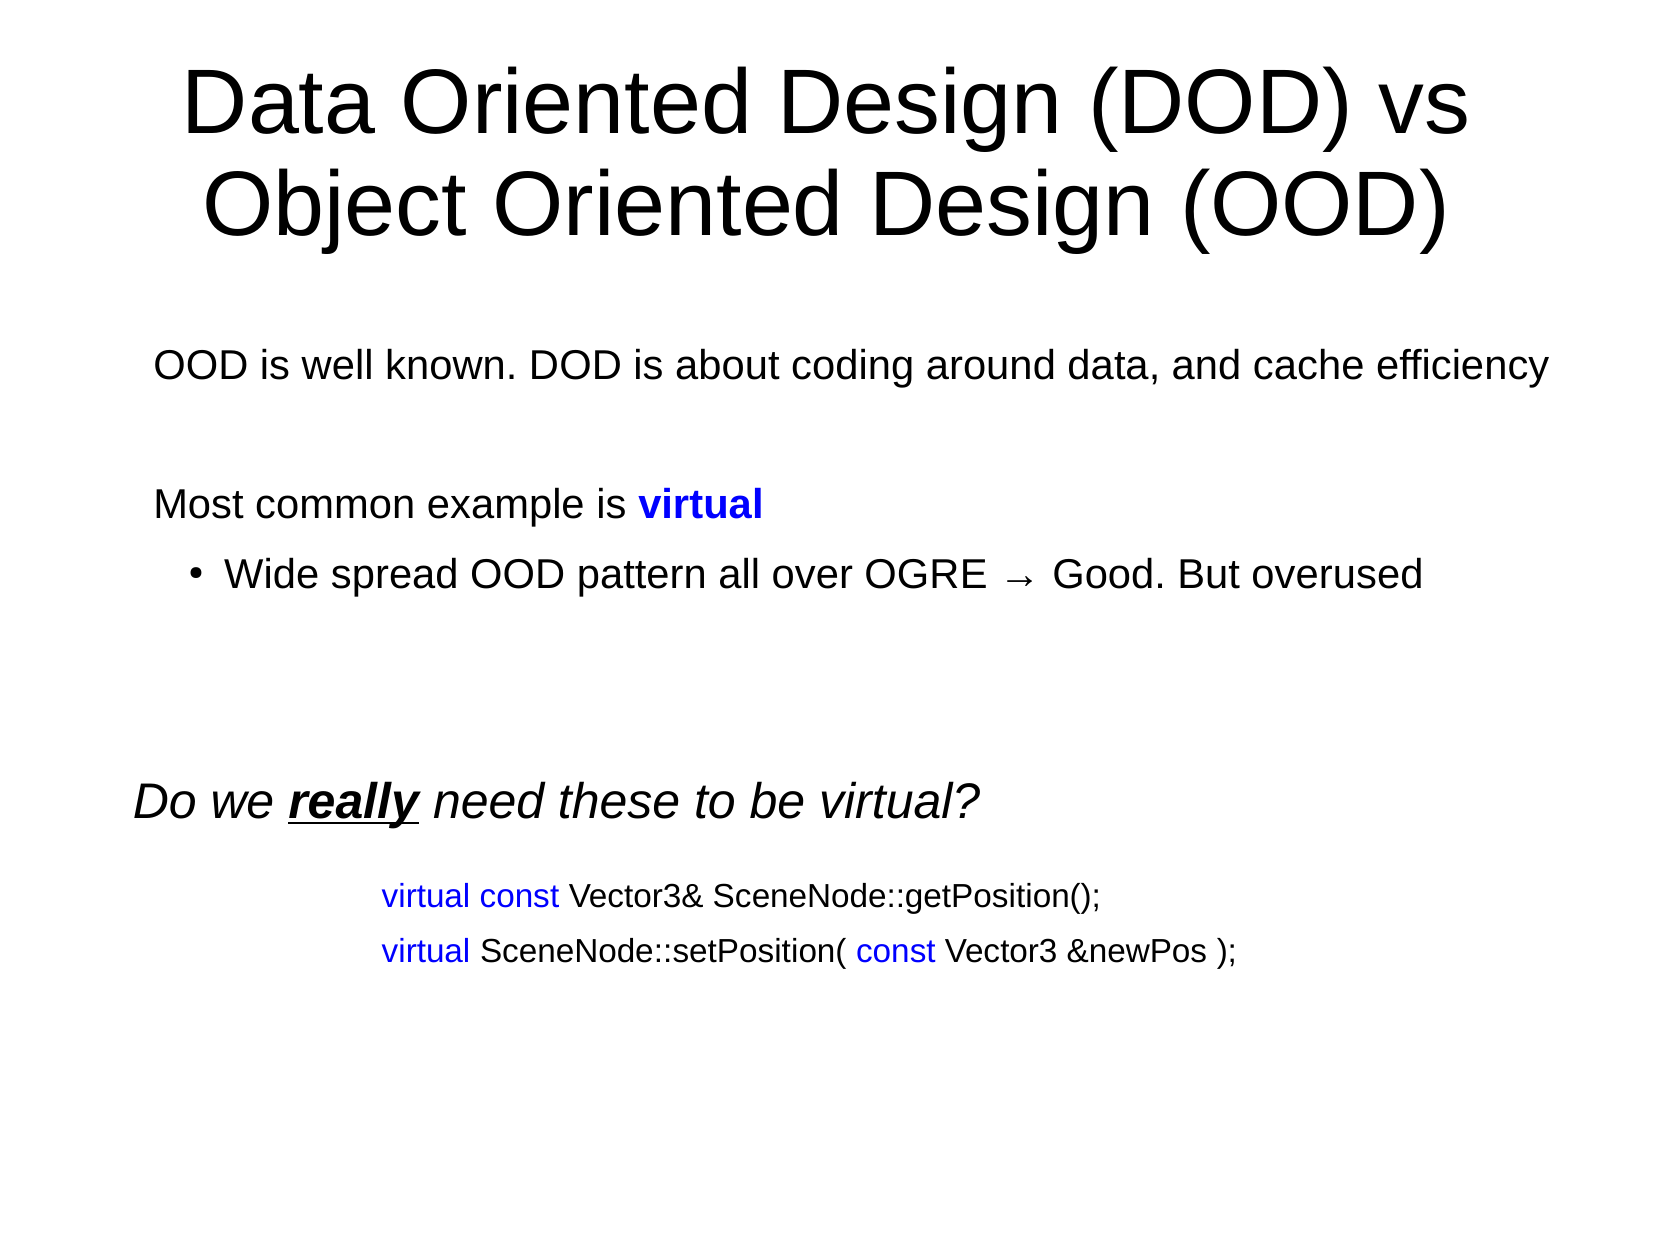

# Data Oriented Design (DOD) vs Object Oriented Design (OOD)
OOD is well known. DOD is about coding around data, and cache efficiency
Most common example is virtual
Wide spread OOD pattern all over OGRE → Good. But overused
Do we really need these to be virtual?
virtual const Vector3& SceneNode::getPosition();
virtual SceneNode::setPosition( const Vector3 &newPos );